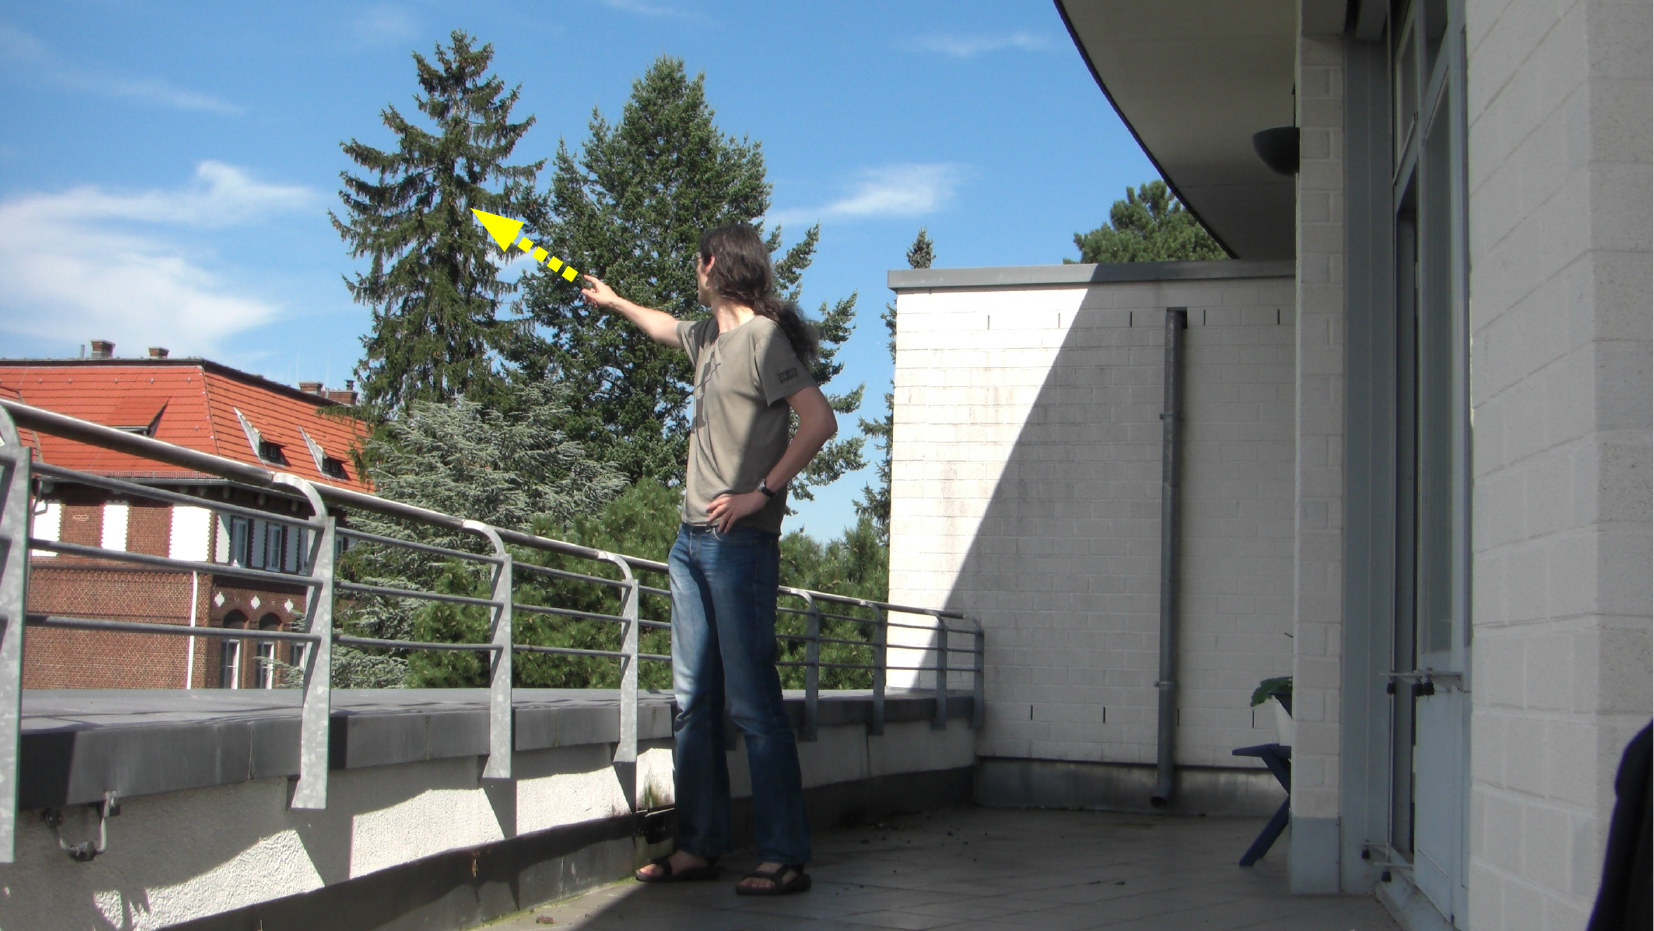

#
4
Alexander Wiebel - Vortrag Fachhochschule Flensburg
2011-06-27